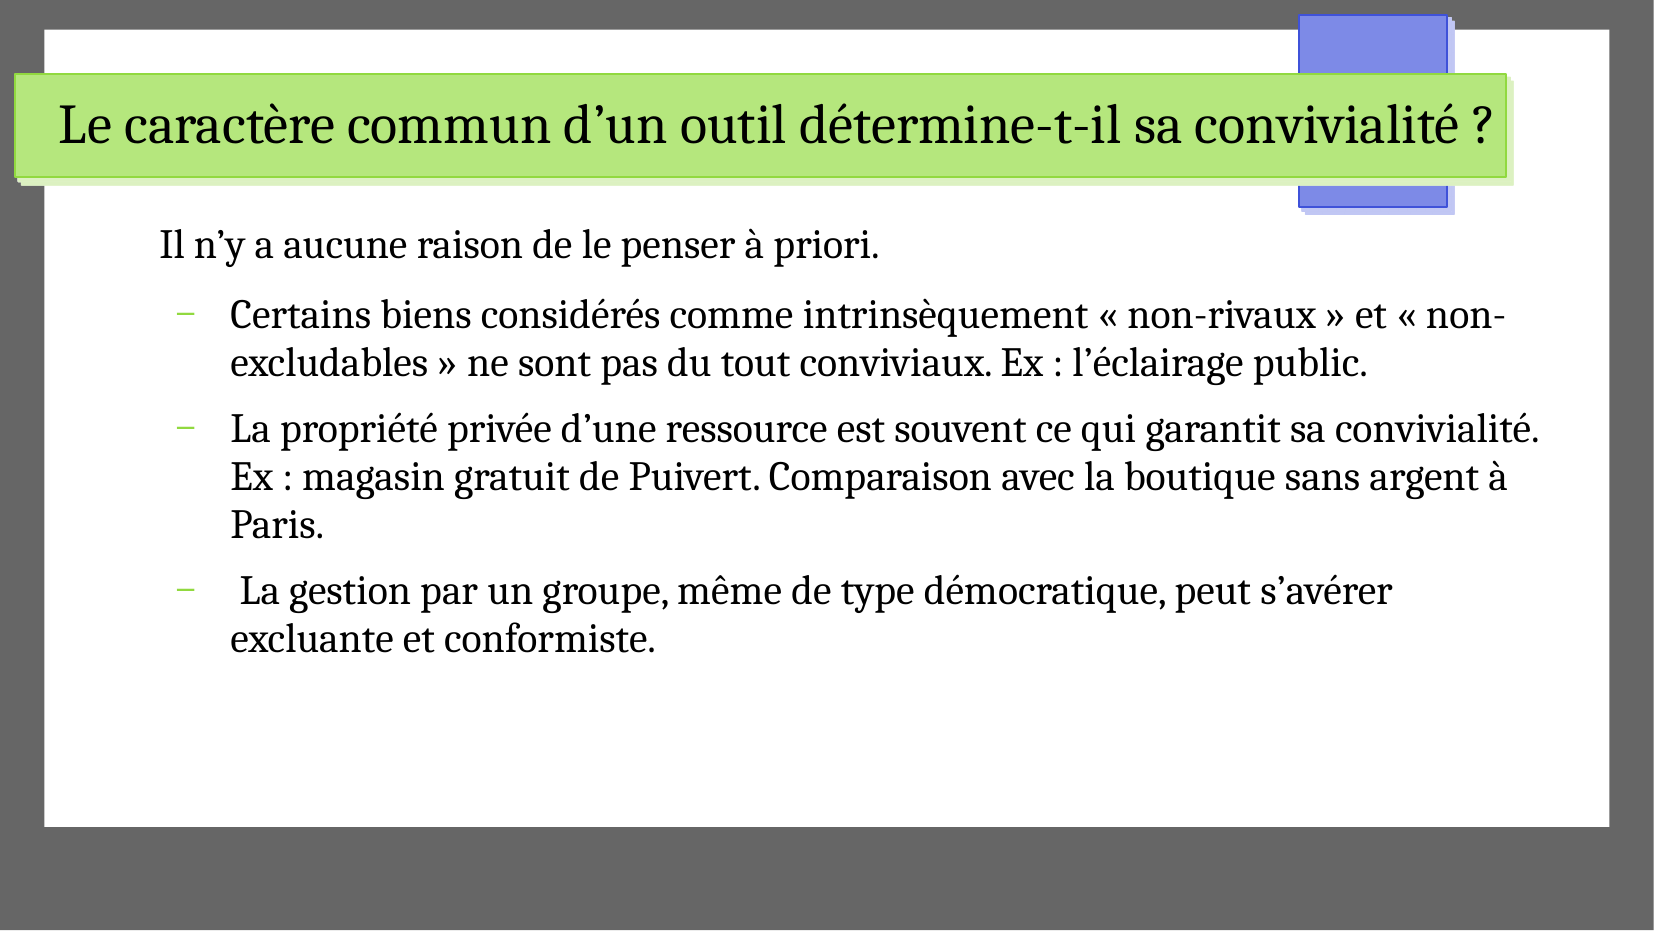

# Le caractère commun d’un outil détermine-t-il sa convivialité ?
Il n’y a aucune raison de le penser à priori.
Certains biens considérés comme intrinsèquement « non-rivaux » et « non-excludables » ne sont pas du tout conviviaux. Ex : l’éclairage public.
La propriété privée d’une ressource est souvent ce qui garantit sa convivialité. Ex : magasin gratuit de Puivert. Comparaison avec la boutique sans argent à Paris.
 La gestion par un groupe, même de type démocratique, peut s’avérer excluante et conformiste.